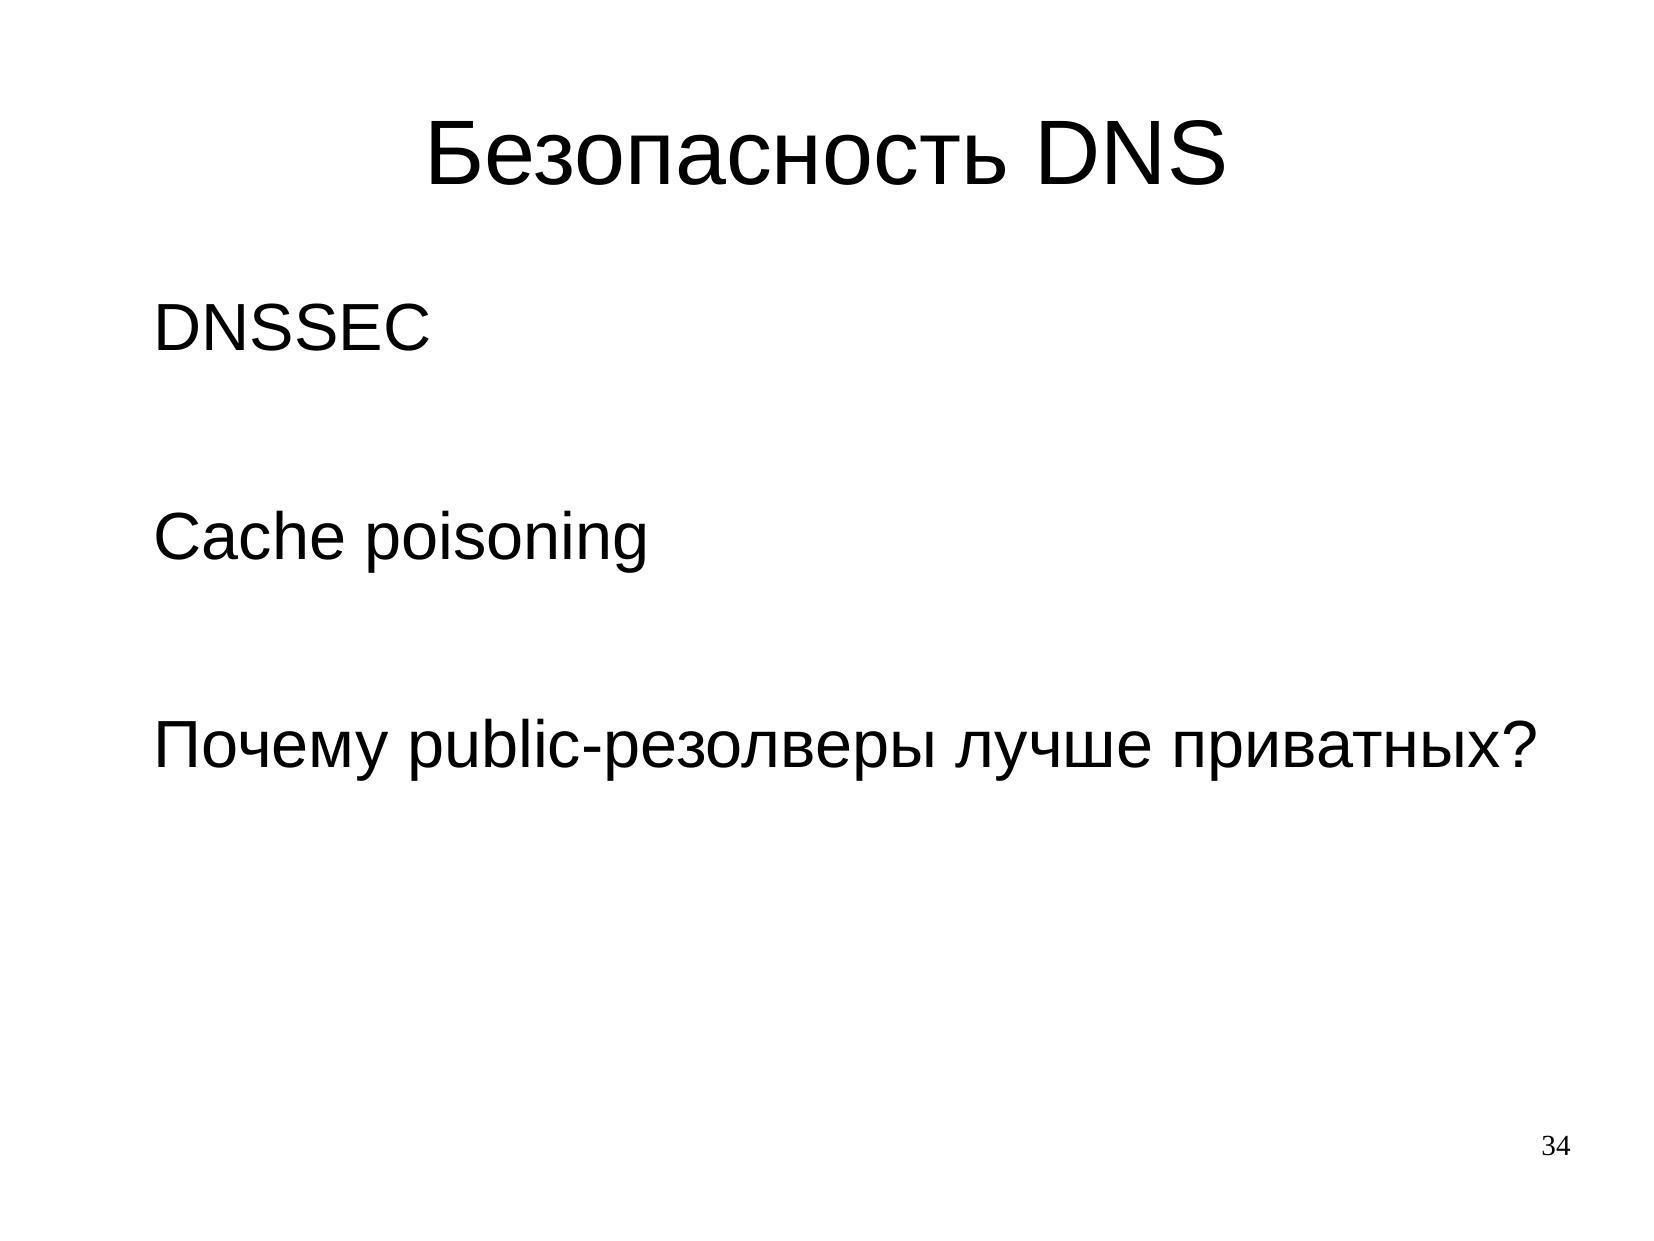

# Безопасность DNS
DNSSEC
Cache poisoning
Почему public-резолверы лучше приватных?
34